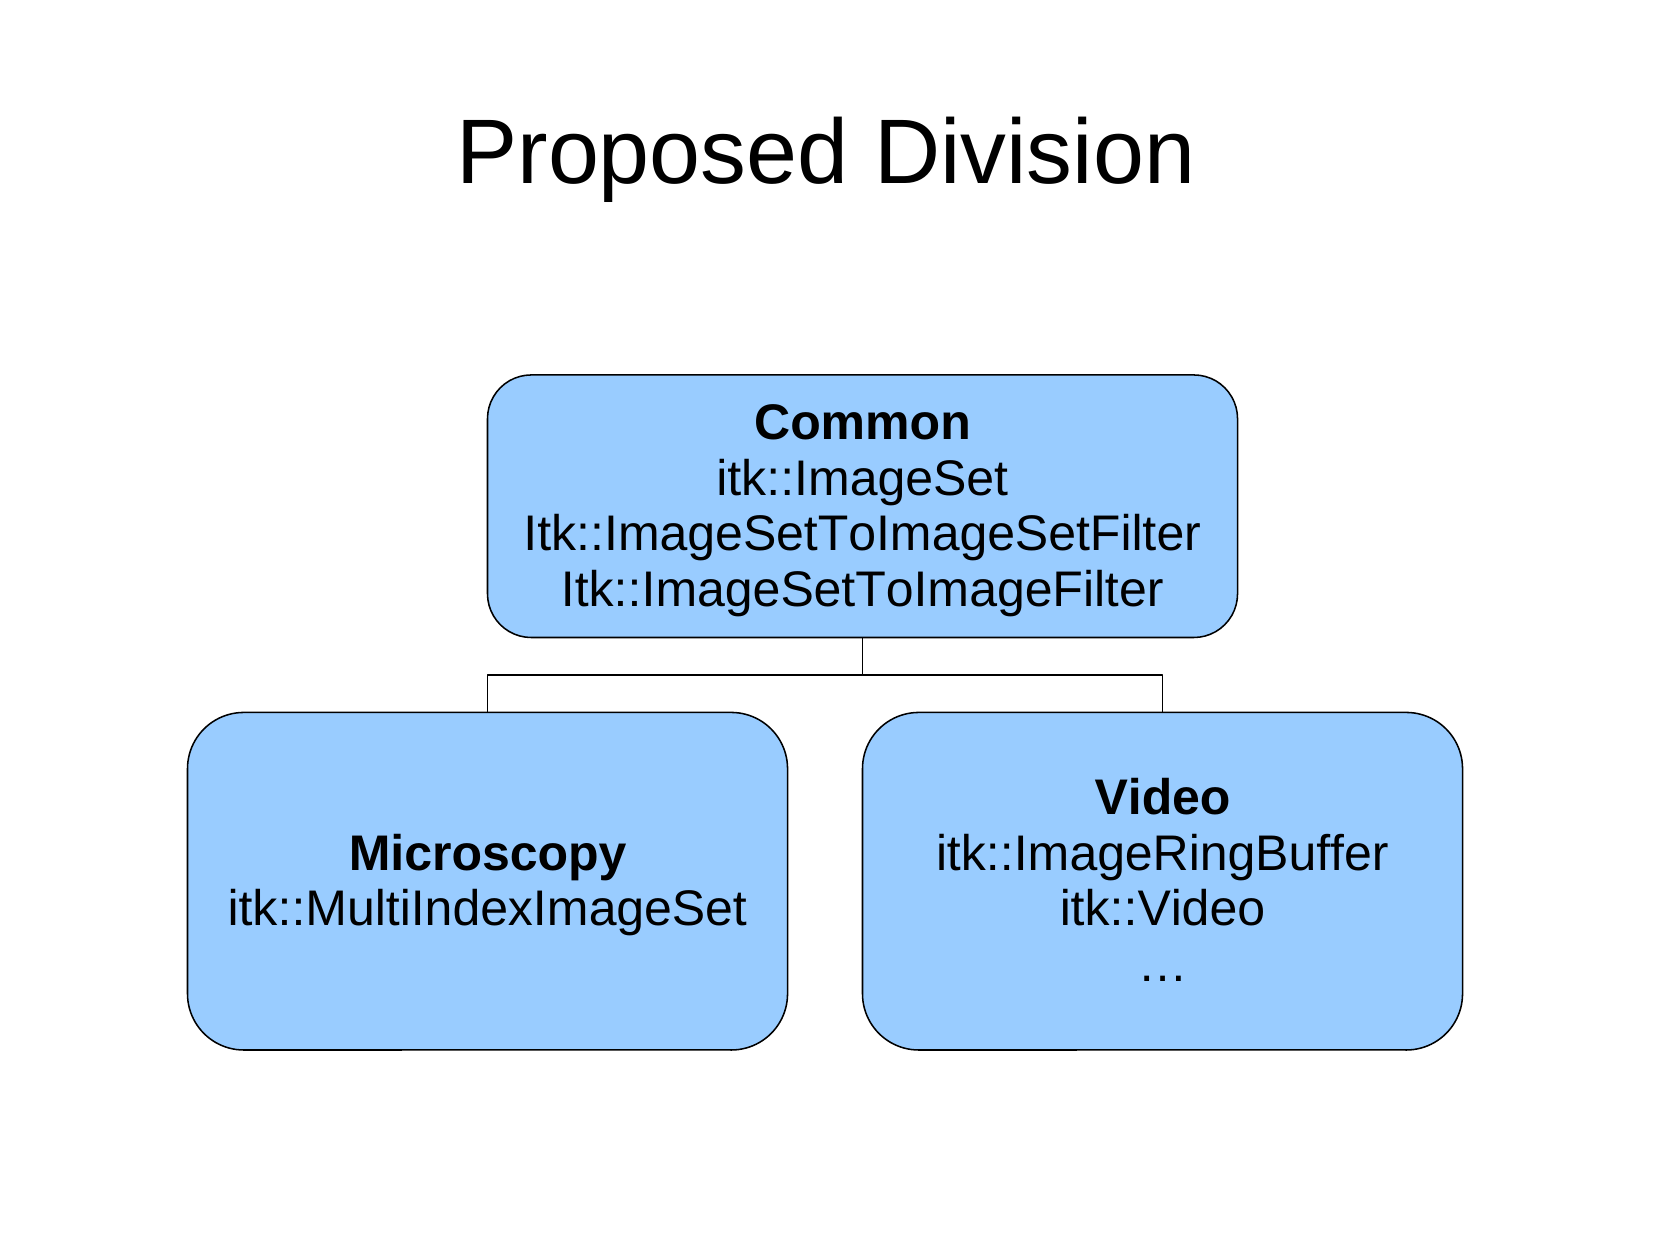

Proposed Division
Common
itk::ImageSet
Itk::ImageSetToImageSetFilter
Itk::ImageSetToImageFilter
Microscopy
itk::MultiIndexImageSet
Video
itk::ImageRingBuffer
itk::Video
…